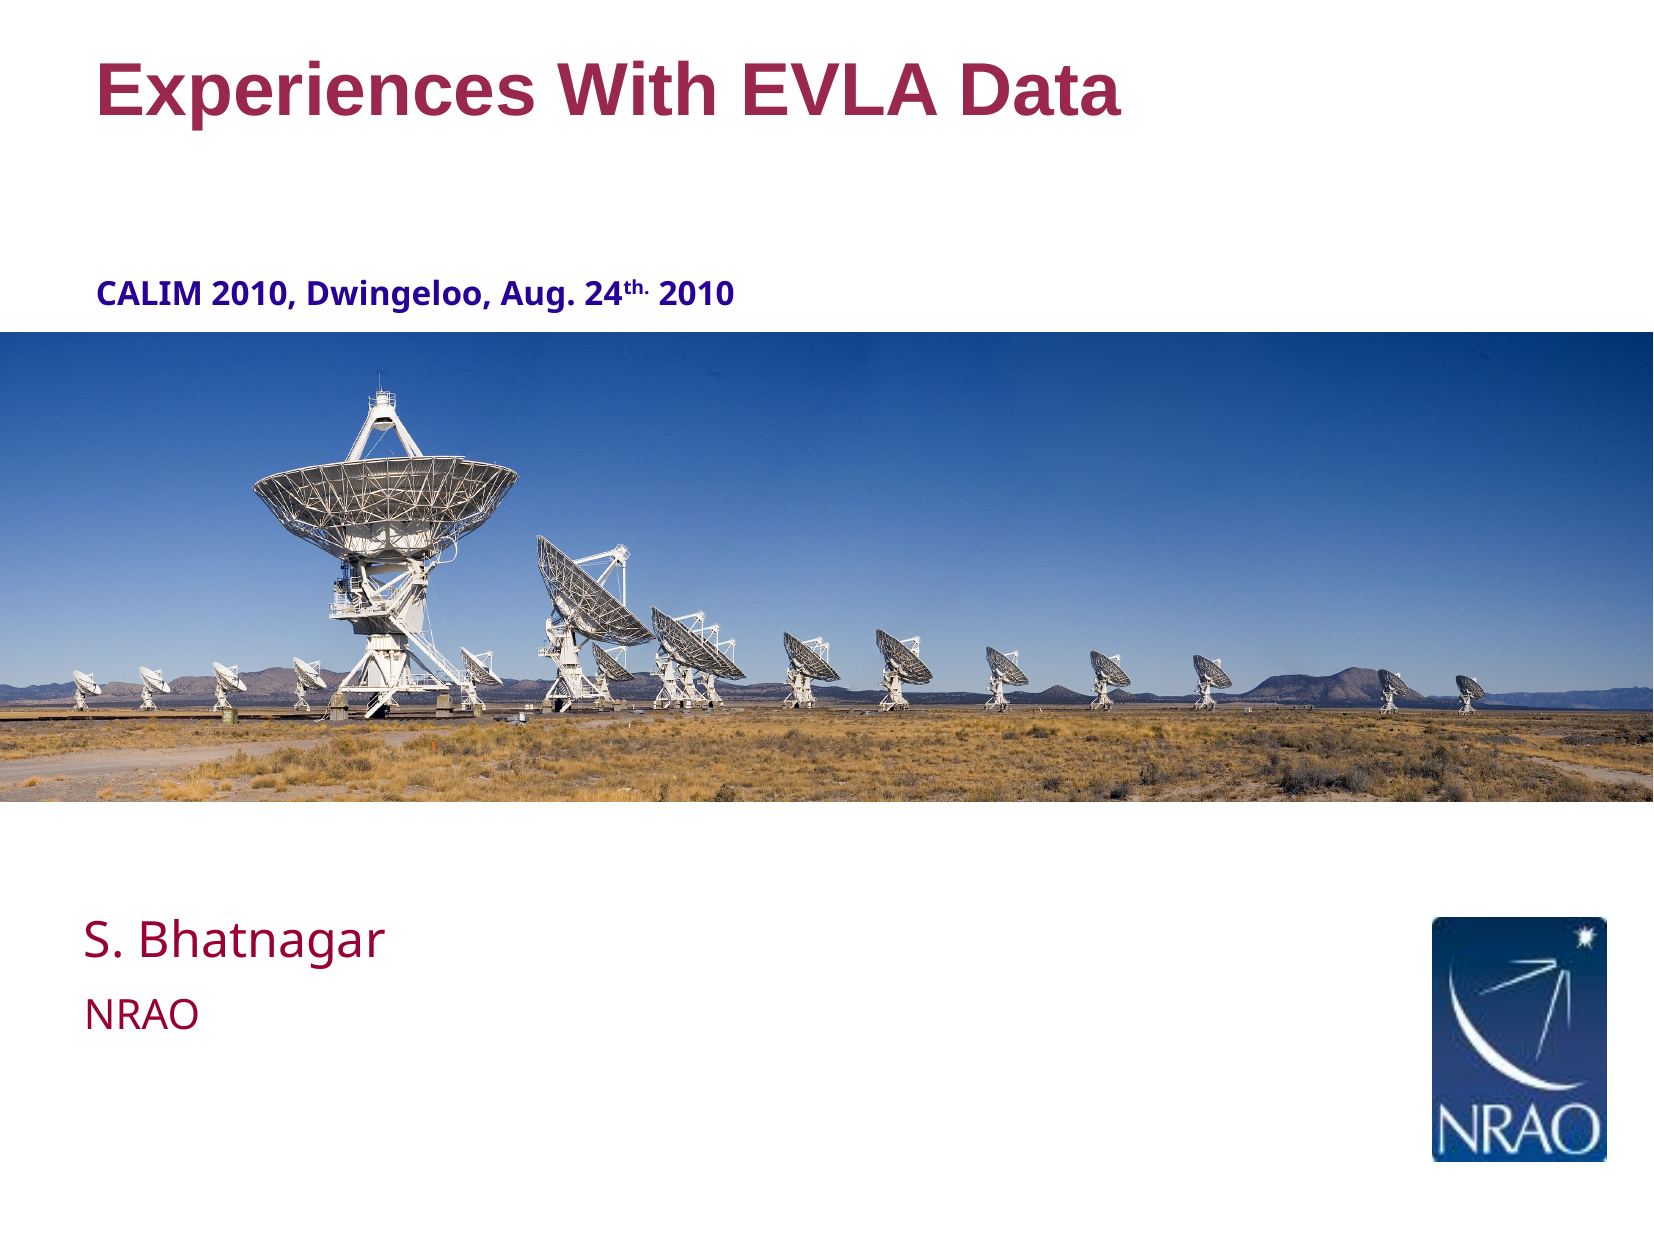

# Experiences With EVLA Data
CALIM 2010, Dwingeloo, Aug. 24th. 2010
S. Bhatnagar
NRAO